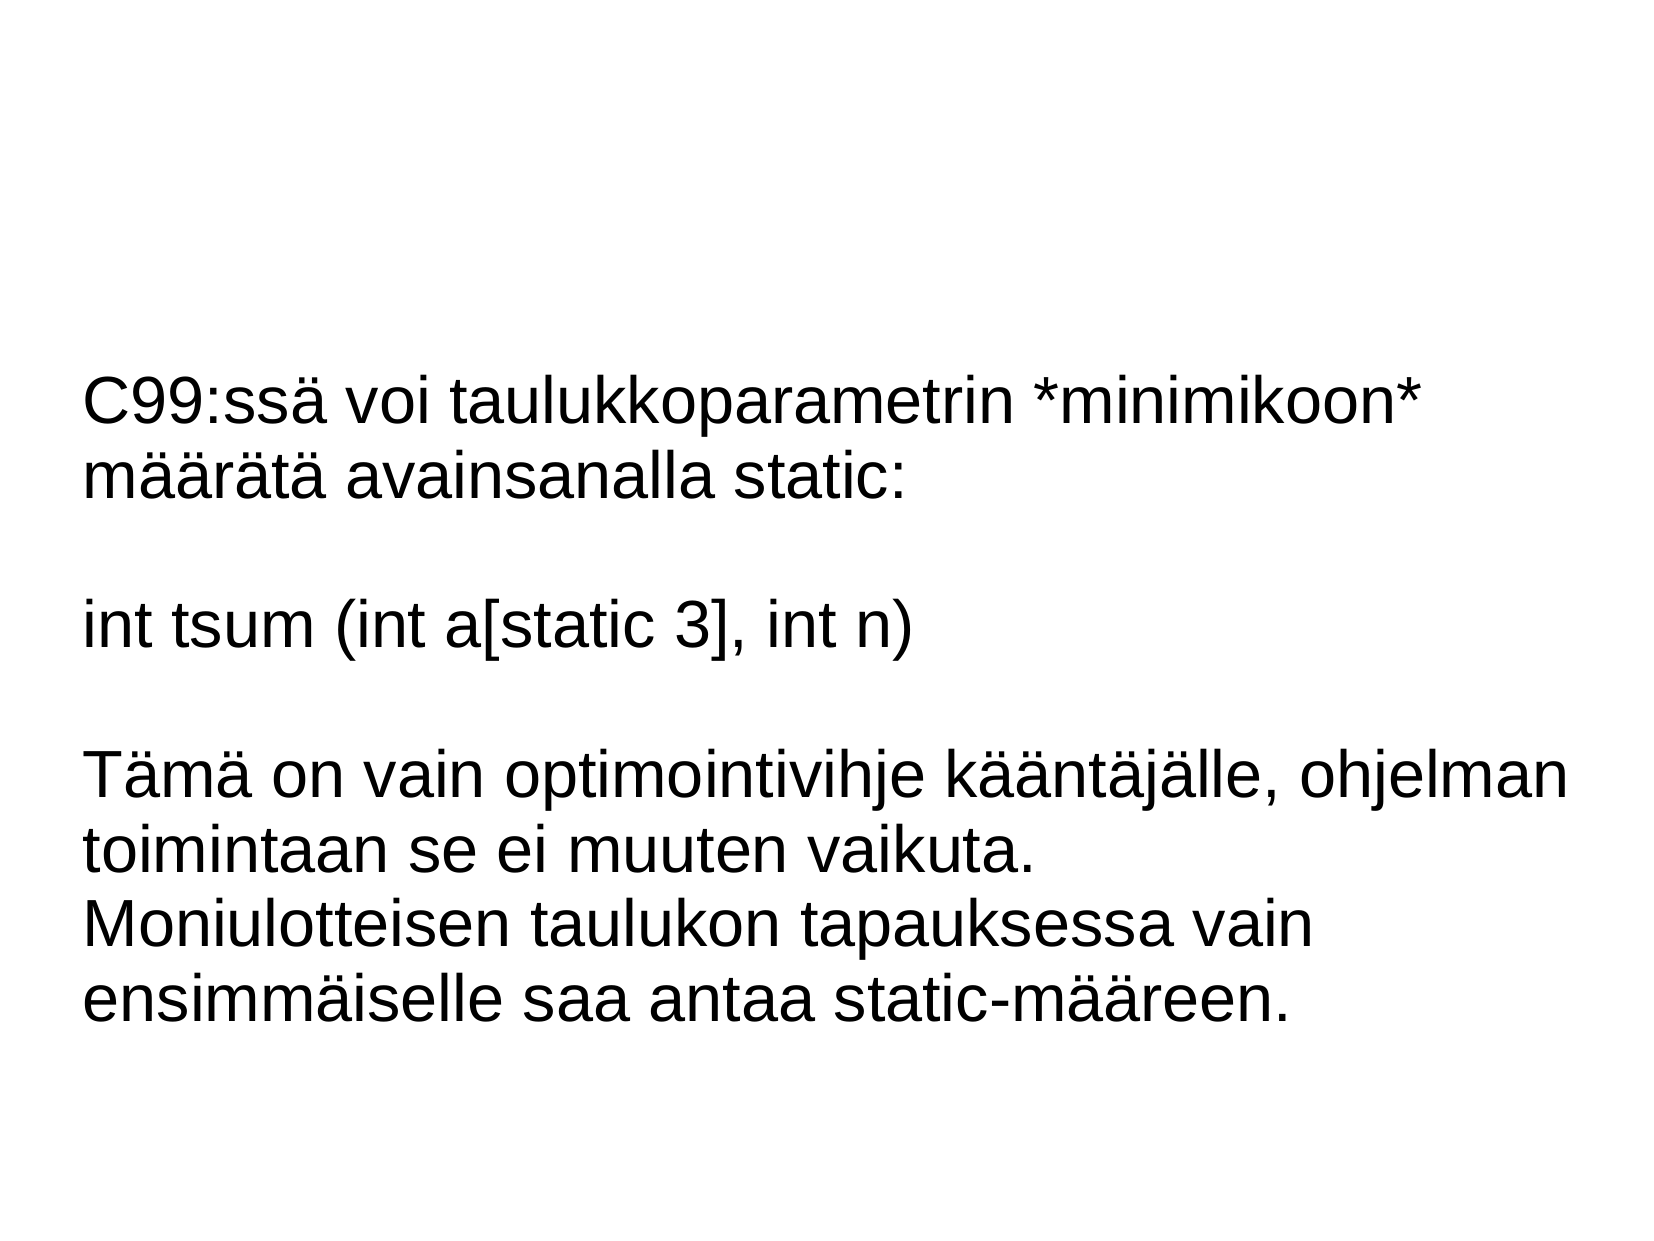

C99:ssä voi taulukkoparametrin *minimikoon* määrätä avainsanalla static:
int tsum (int a[static 3], int n)
Tämä on vain optimointivihje kääntäjälle, ohjelman toimintaan se ei muuten vaikuta.
Moniulotteisen taulukon tapauksessa vain ensimmäiselle saa antaa static-määreen.